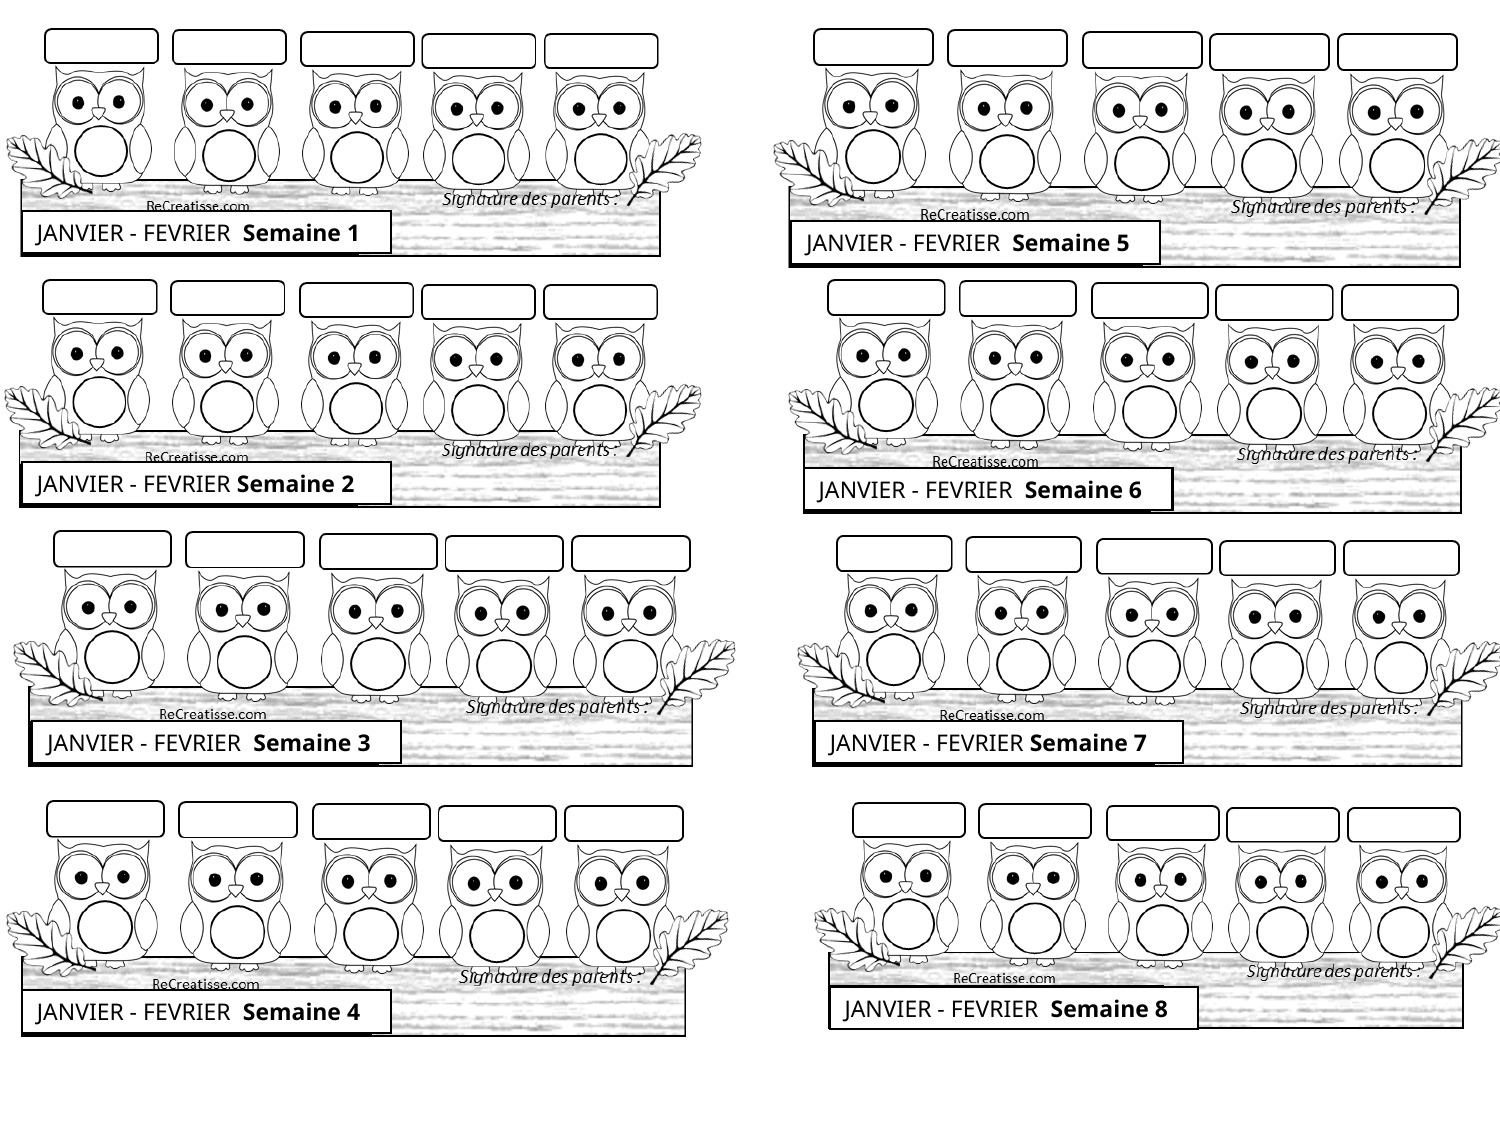

JANVIER - FEVRIER Semaine 1
JANVIER - FEVRIER Semaine 5
JANVIER - FEVRIER Semaine 2
JANVIER - FEVRIER Semaine 6
JANVIER - FEVRIER Semaine 3
JANVIER - FEVRIER Semaine 7
JANVIER - FEVRIER Semaine 8
JANVIER - FEVRIER Semaine 4